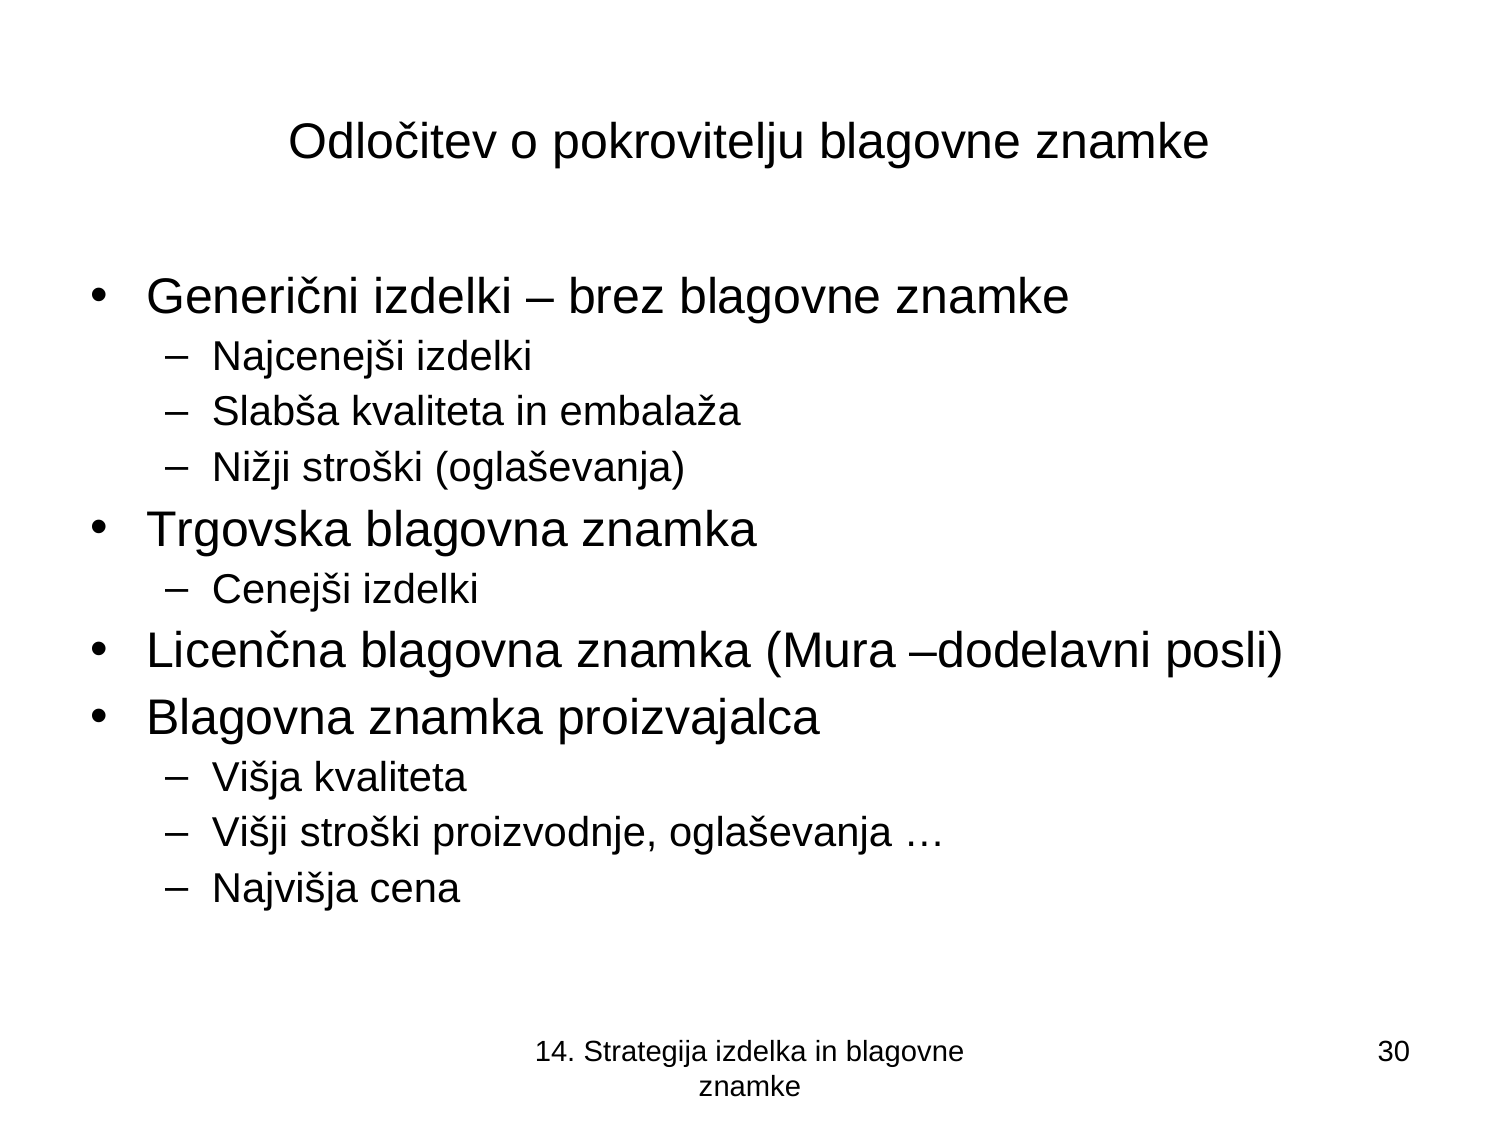

# Odločitev o pokrovitelju blagovne znamke
Generični izdelki – brez blagovne znamke
Najcenejši izdelki
Slabša kvaliteta in embalaža
Nižji stroški (oglaševanja)
Trgovska blagovna znamka
Cenejši izdelki
Licenčna blagovna znamka (Mura –dodelavni posli)
Blagovna znamka proizvajalca
Višja kvaliteta
Višji stroški proizvodnje, oglaševanja …
Najvišja cena
14. Strategija izdelka in blagovne znamke